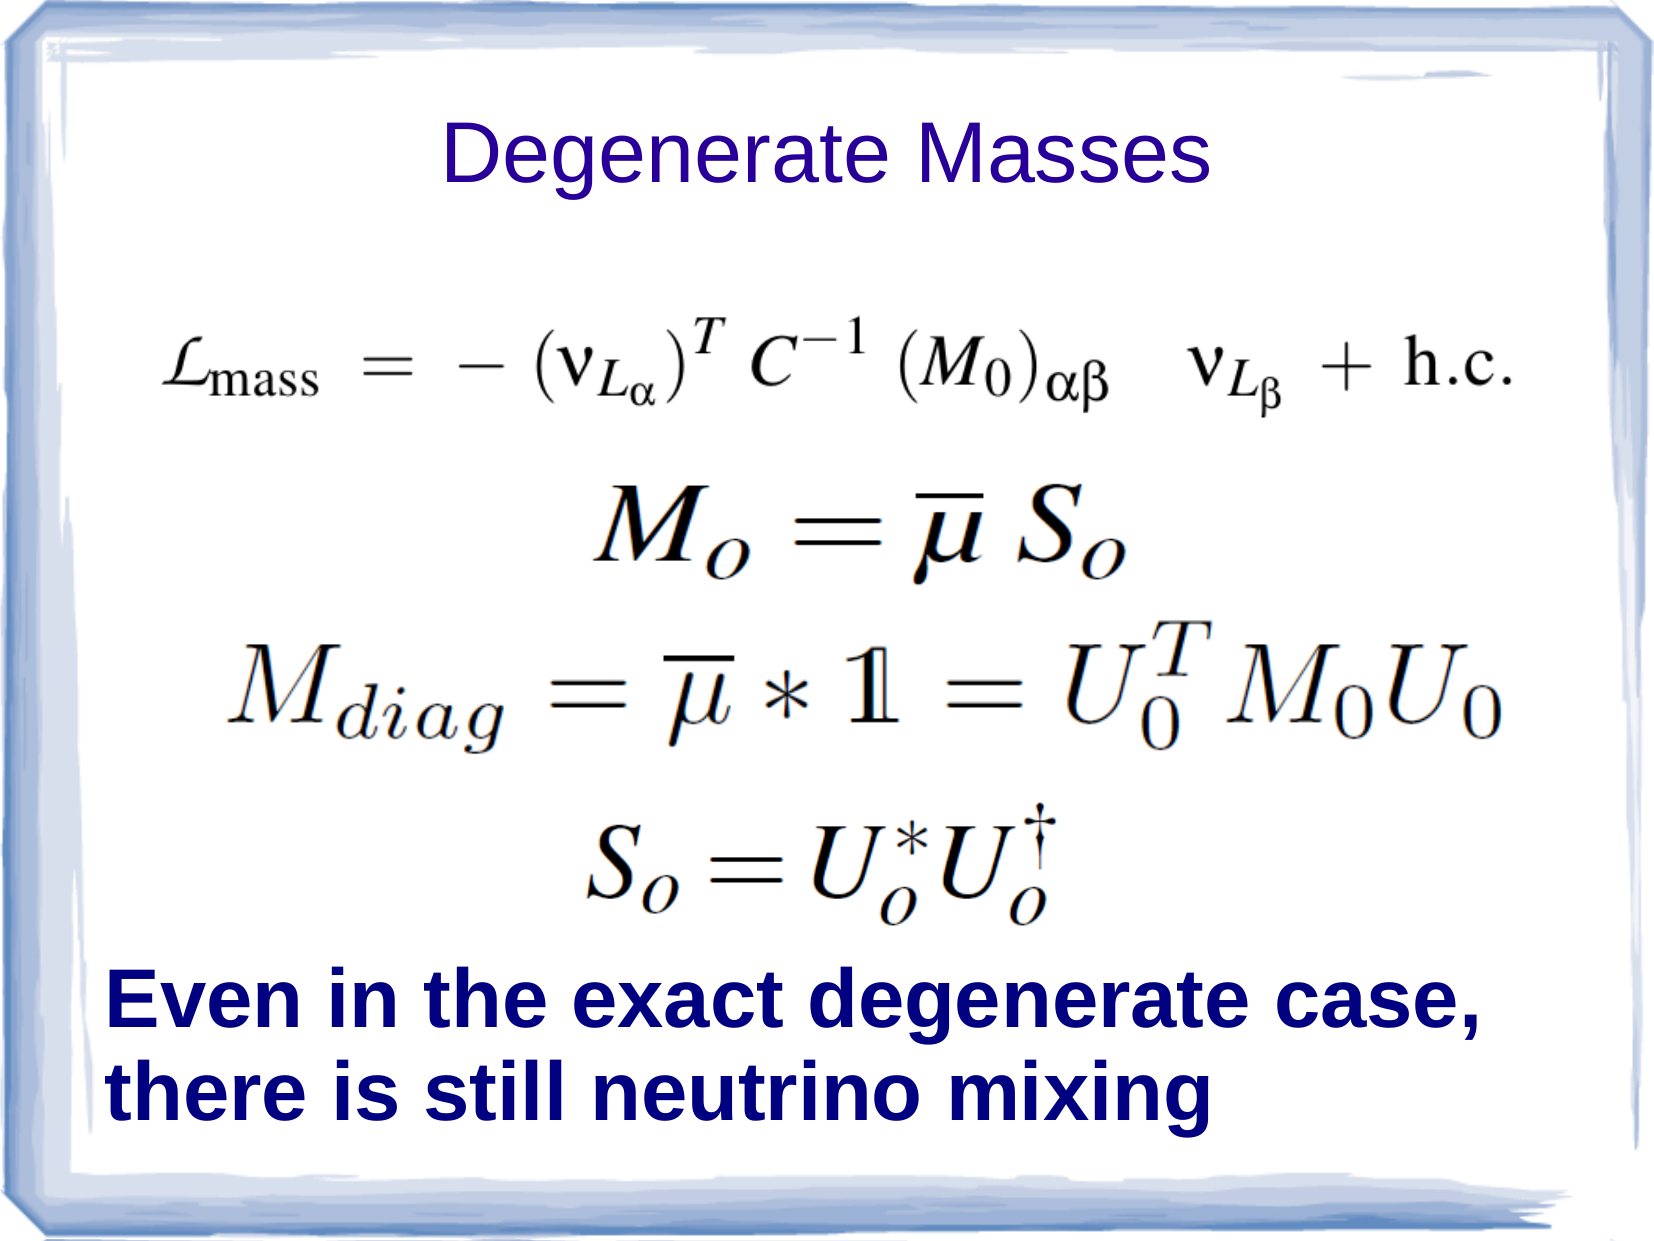

# Degenerate Masses
Even in the exact degenerate case, there is still neutrino mixing